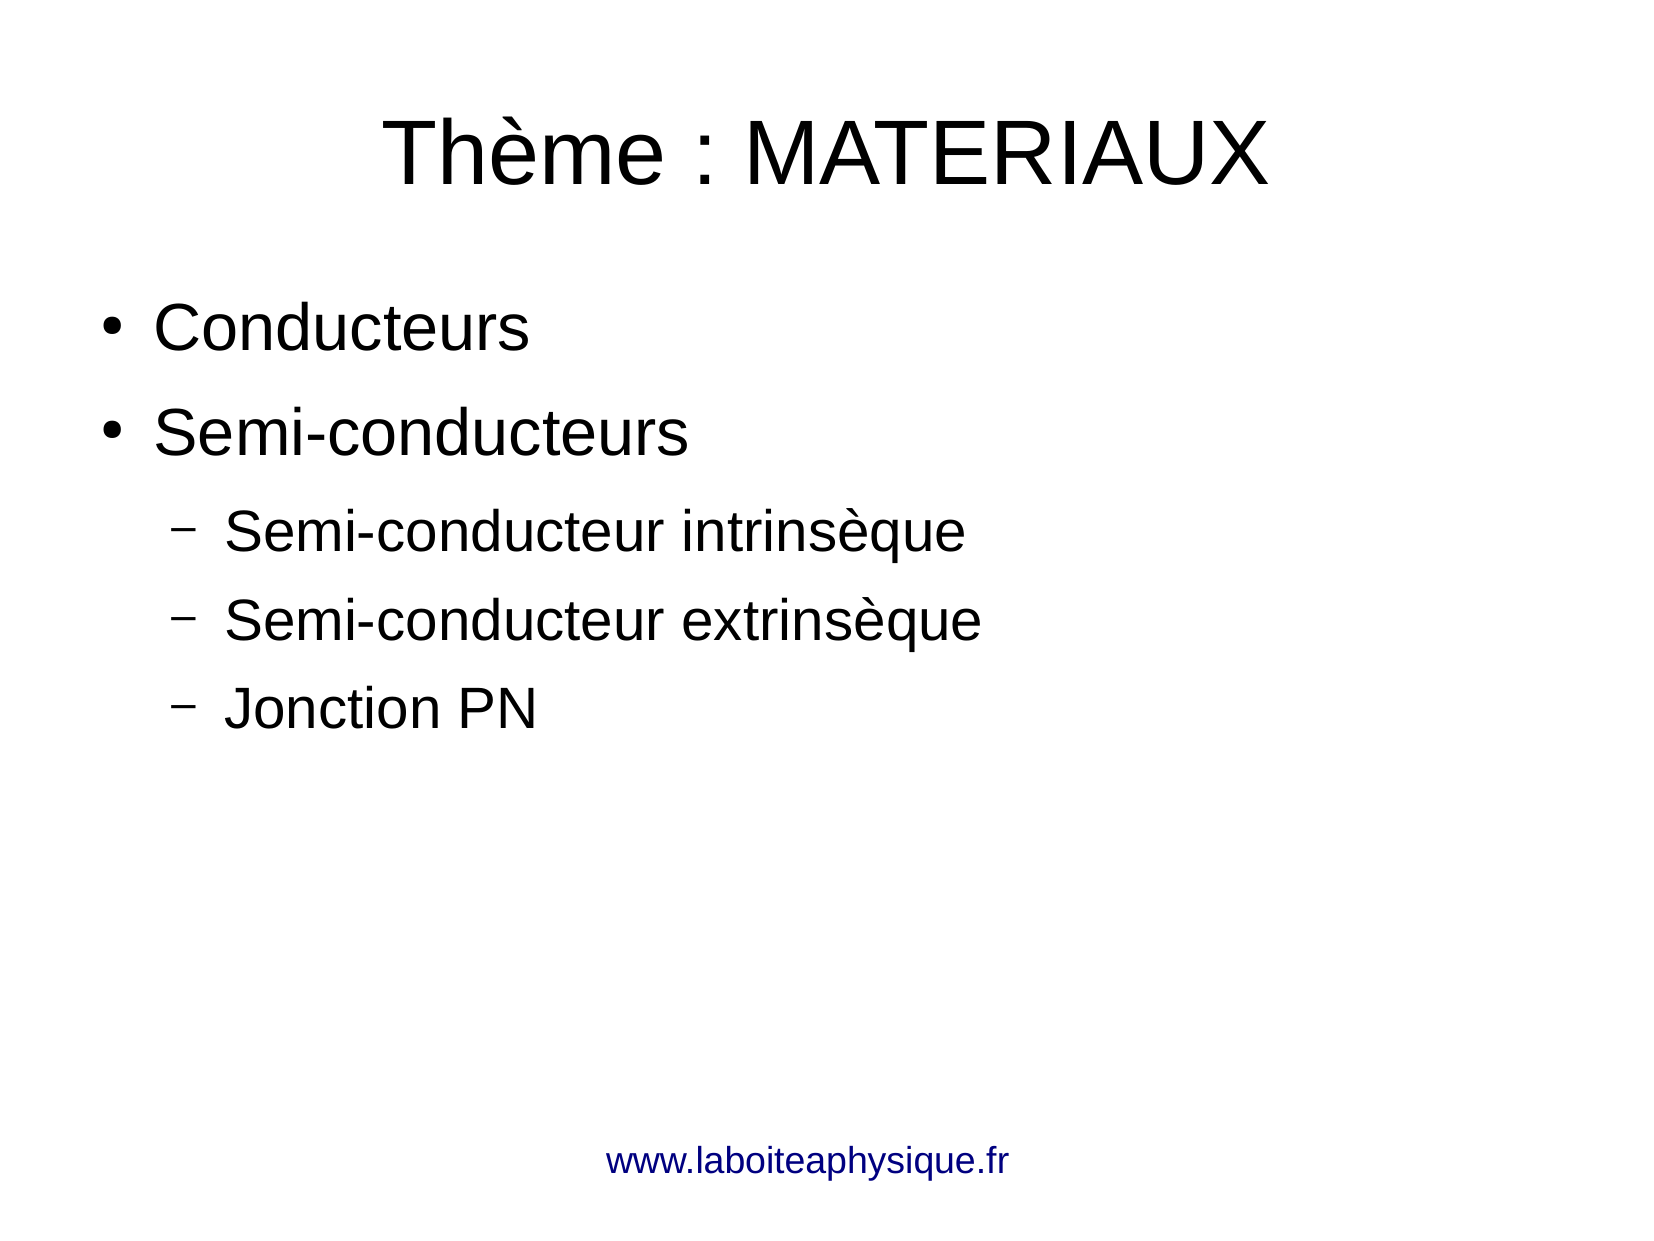

# Thème : MATERIAUX
Conducteurs
Semi-conducteurs
Semi-conducteur intrinsèque
Semi-conducteur extrinsèque
Jonction PN
www.laboiteaphysique.fr